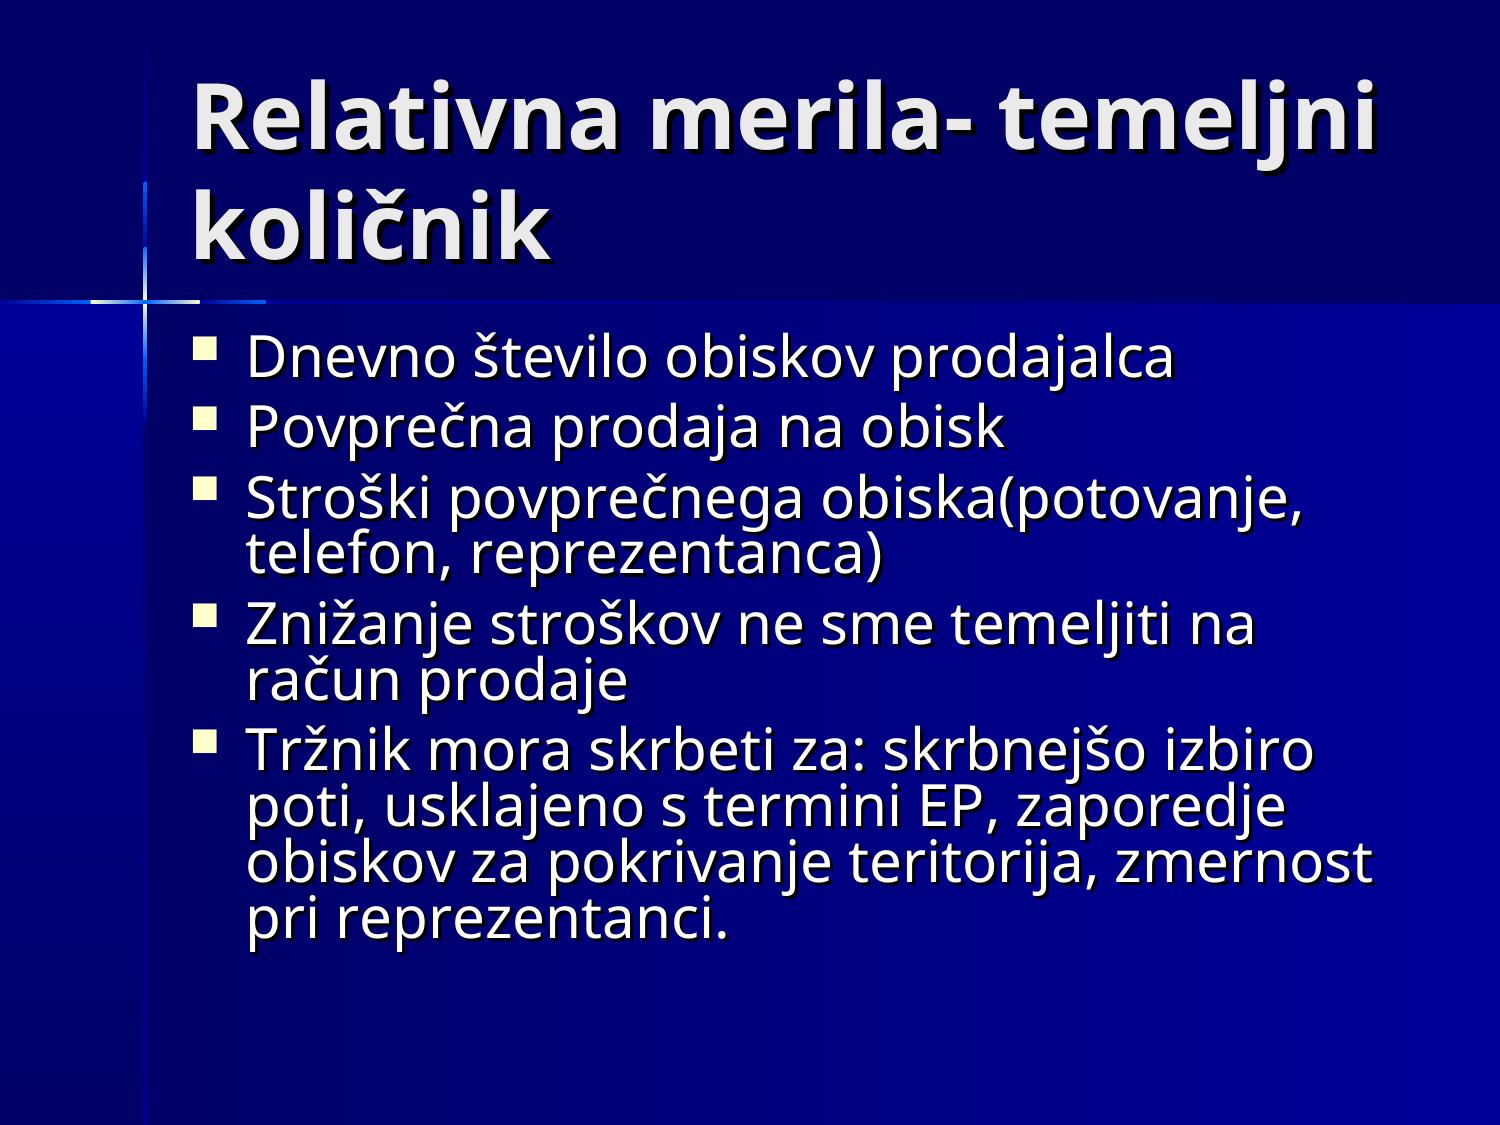

# Relativna merila- temeljni količnik
Dnevno število obiskov prodajalca
Povprečna prodaja na obisk
Stroški povprečnega obiska(potovanje, telefon, reprezentanca)
Znižanje stroškov ne sme temeljiti na račun prodaje
Tržnik mora skrbeti za: skrbnejšo izbiro poti, usklajeno s termini EP, zaporedje obiskov za pokrivanje teritorija, zmernost pri reprezentanci.